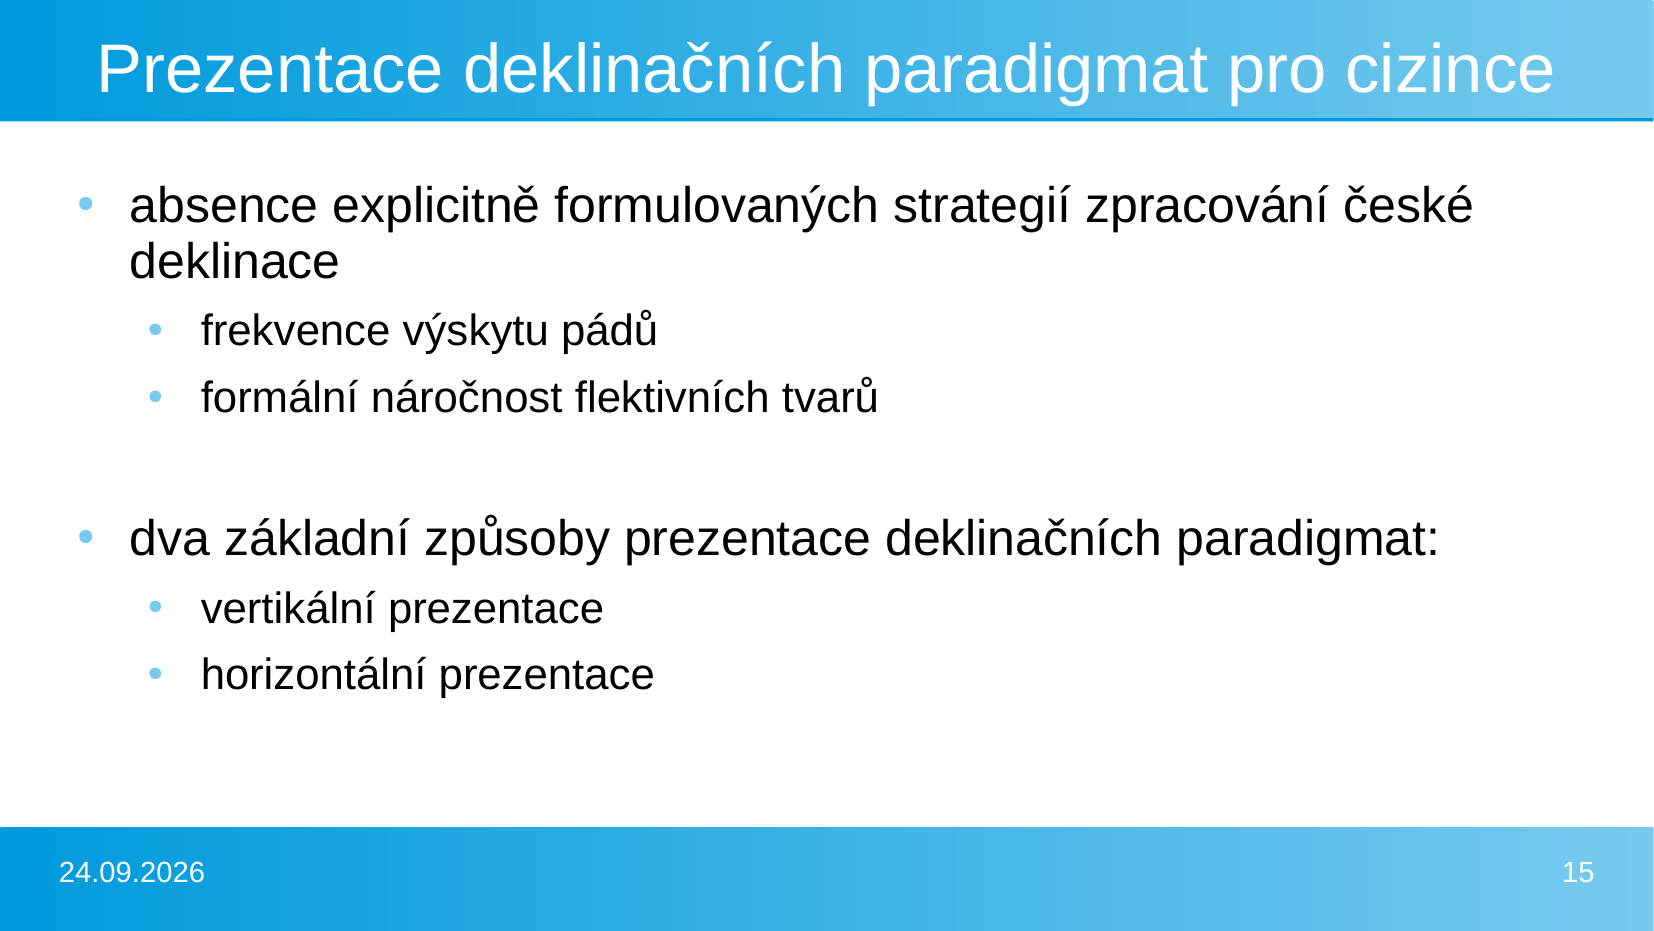

# Prezentace deklinačních paradigmat pro cizince
absence explicitně formulovaných strategií zpracování české deklinace
frekvence výskytu pádů
formální náročnost flektivních tvarů
dva základní způsoby prezentace deklinačních paradigmat:
vertikální prezentace
horizontální prezentace
15